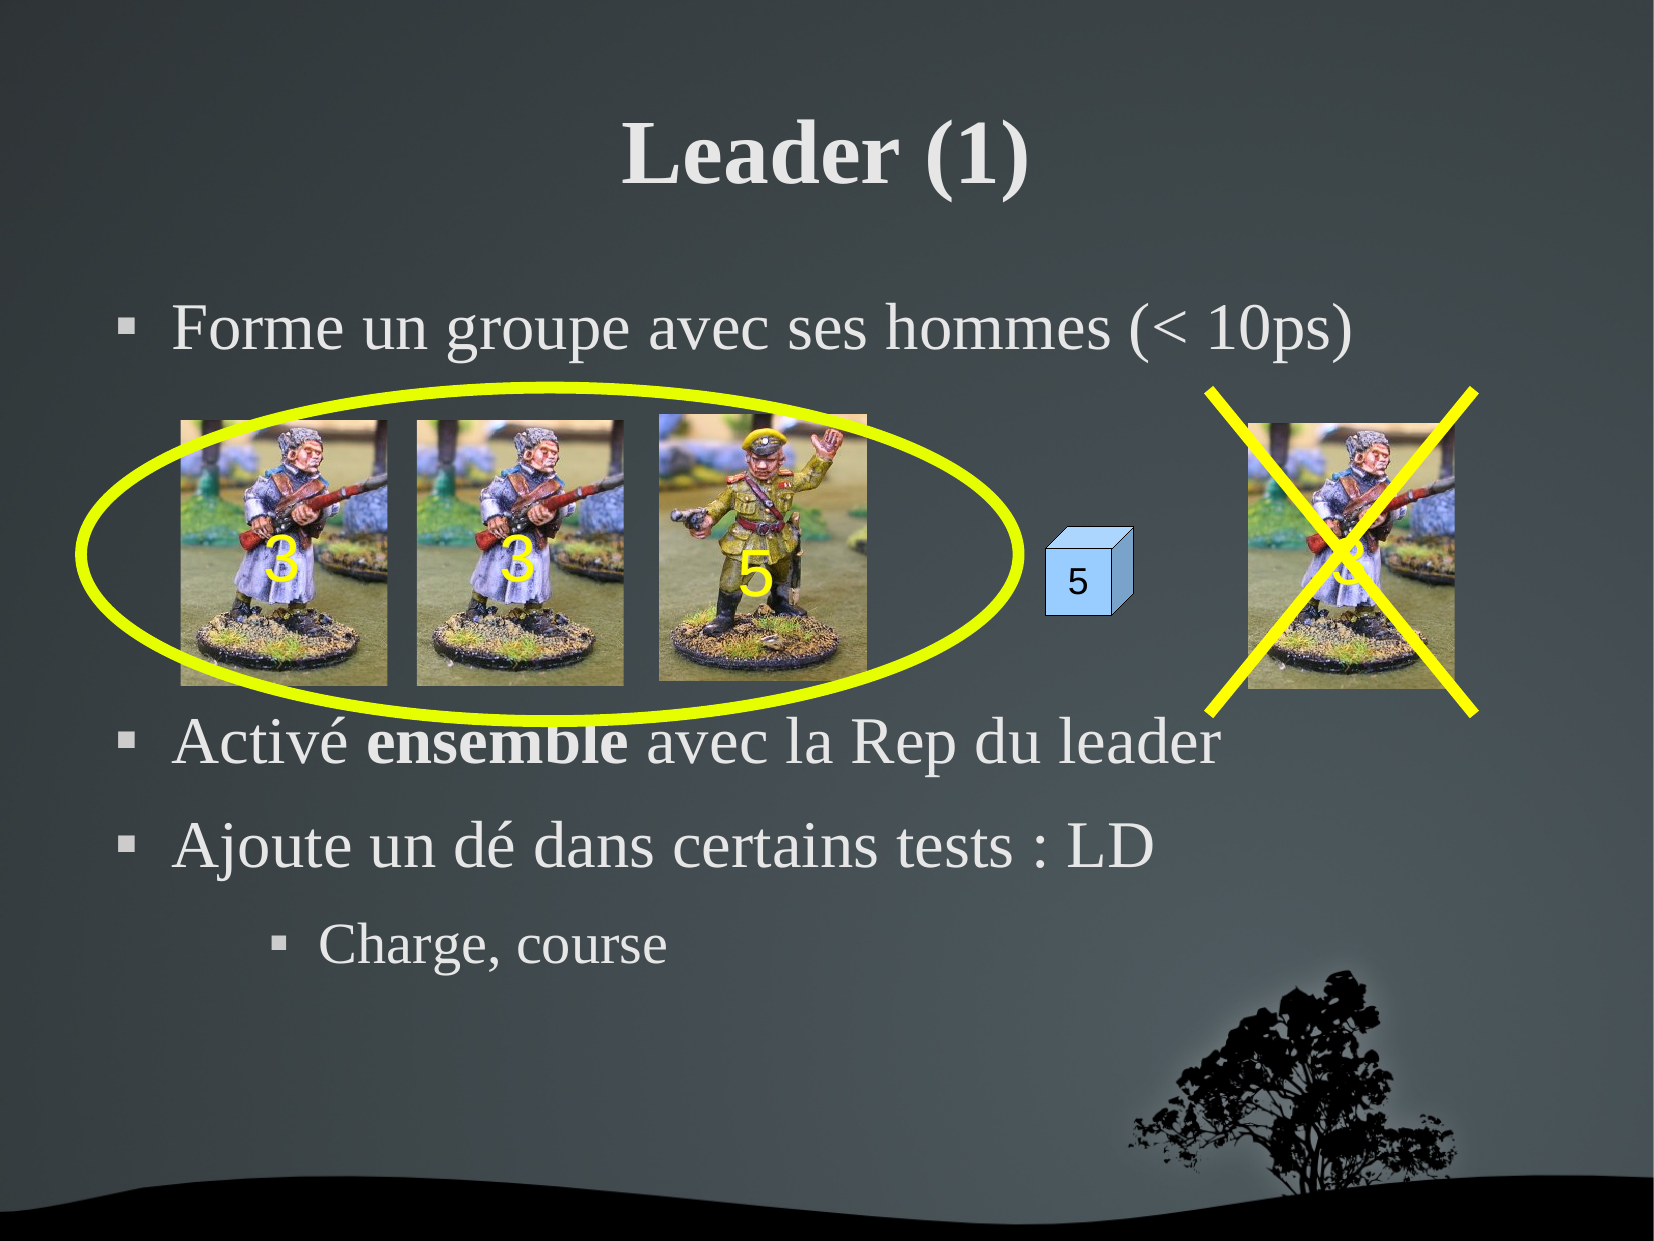

# Leader (1)
Forme un groupe avec ses hommes (< 10ps)
Activé ensemble avec la Rep du leader
Ajoute un dé dans certains tests : LD
Charge, course
5
3
3
3
5